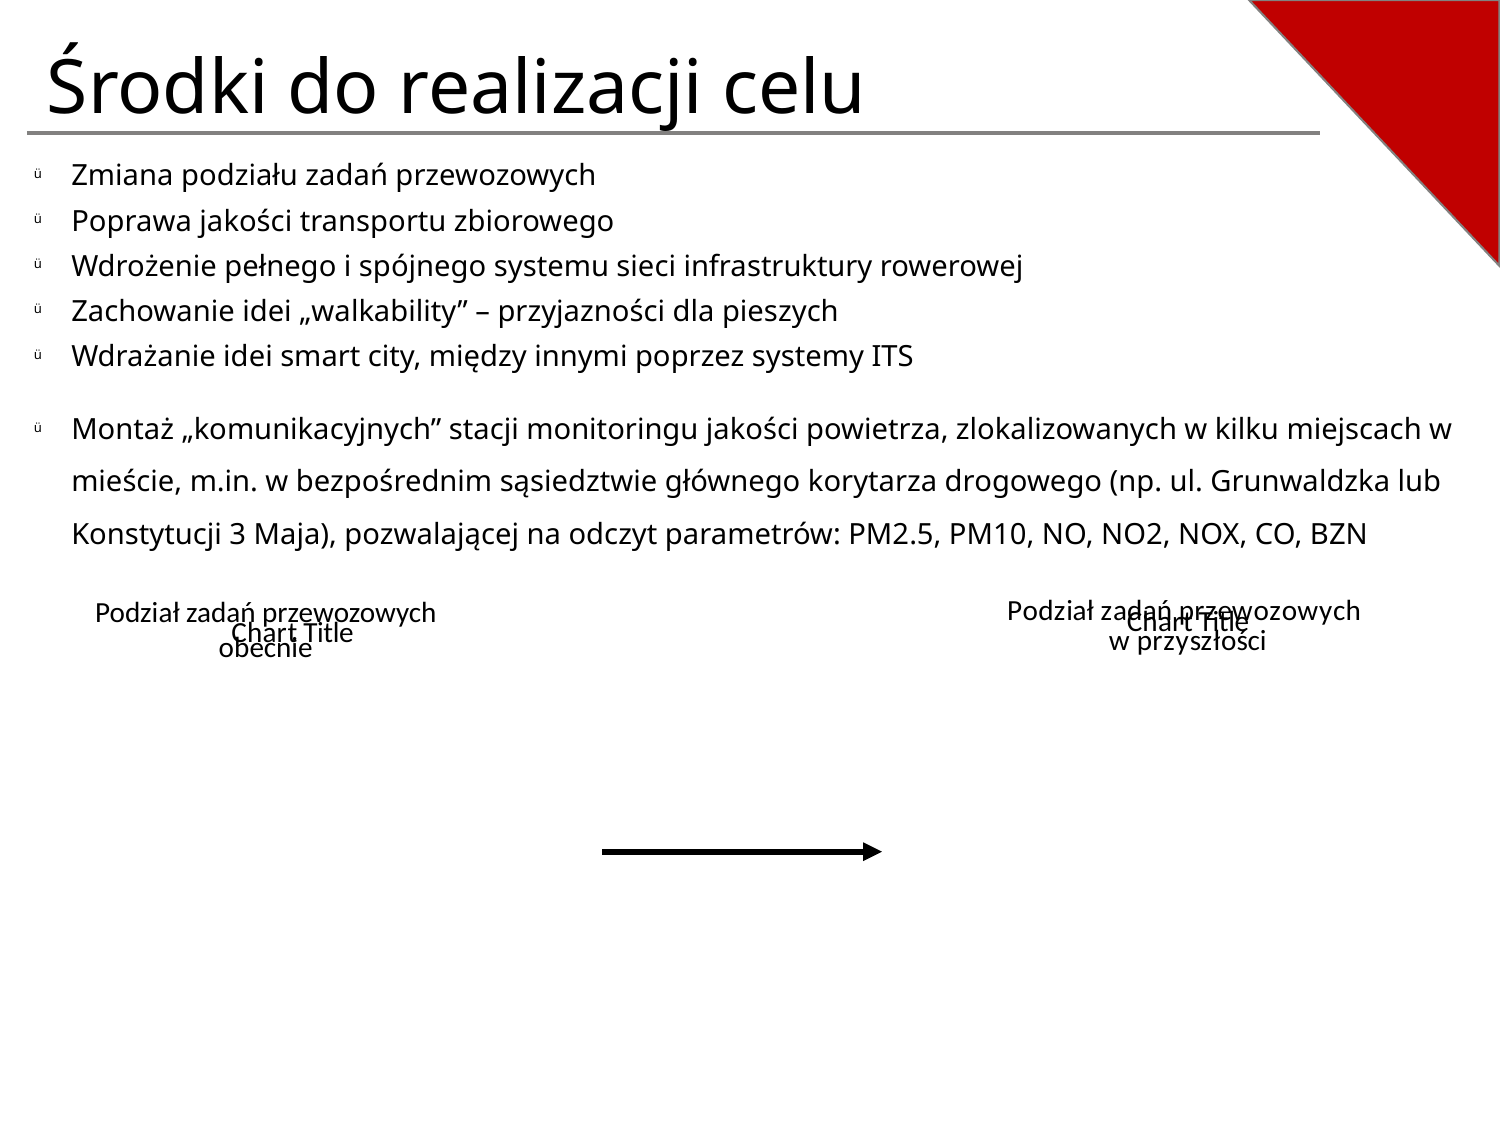

Środki do realizacji celu
Zmiana podziału zadań przewozowych
Poprawa jakości transportu zbiorowego
Wdrożenie pełnego i spójnego systemu sieci infrastruktury rowerowej
Zachowanie idei „walkability” – przyjazności dla pieszych
Wdrażanie idei smart city, między innymi poprzez systemy ITS
Montaż „komunikacyjnych” stacji monitoringu jakości powietrza, zlokalizowanych w kilku miejscach w mieście, m.in. w bezpośrednim sąsiedztwie głównego korytarza drogowego (np. ul. Grunwaldzka lub Konstytucji 3 Maja), pozwalającej na odczyt parametrów: PM2.5, PM10, NO, NO2, NOX, CO, BZN
### Chart: Chart Title
| Category | |
|---|---|Podział zadań przewozowych obecnie
### Chart: Chart Title
| Category | |
|---|---|